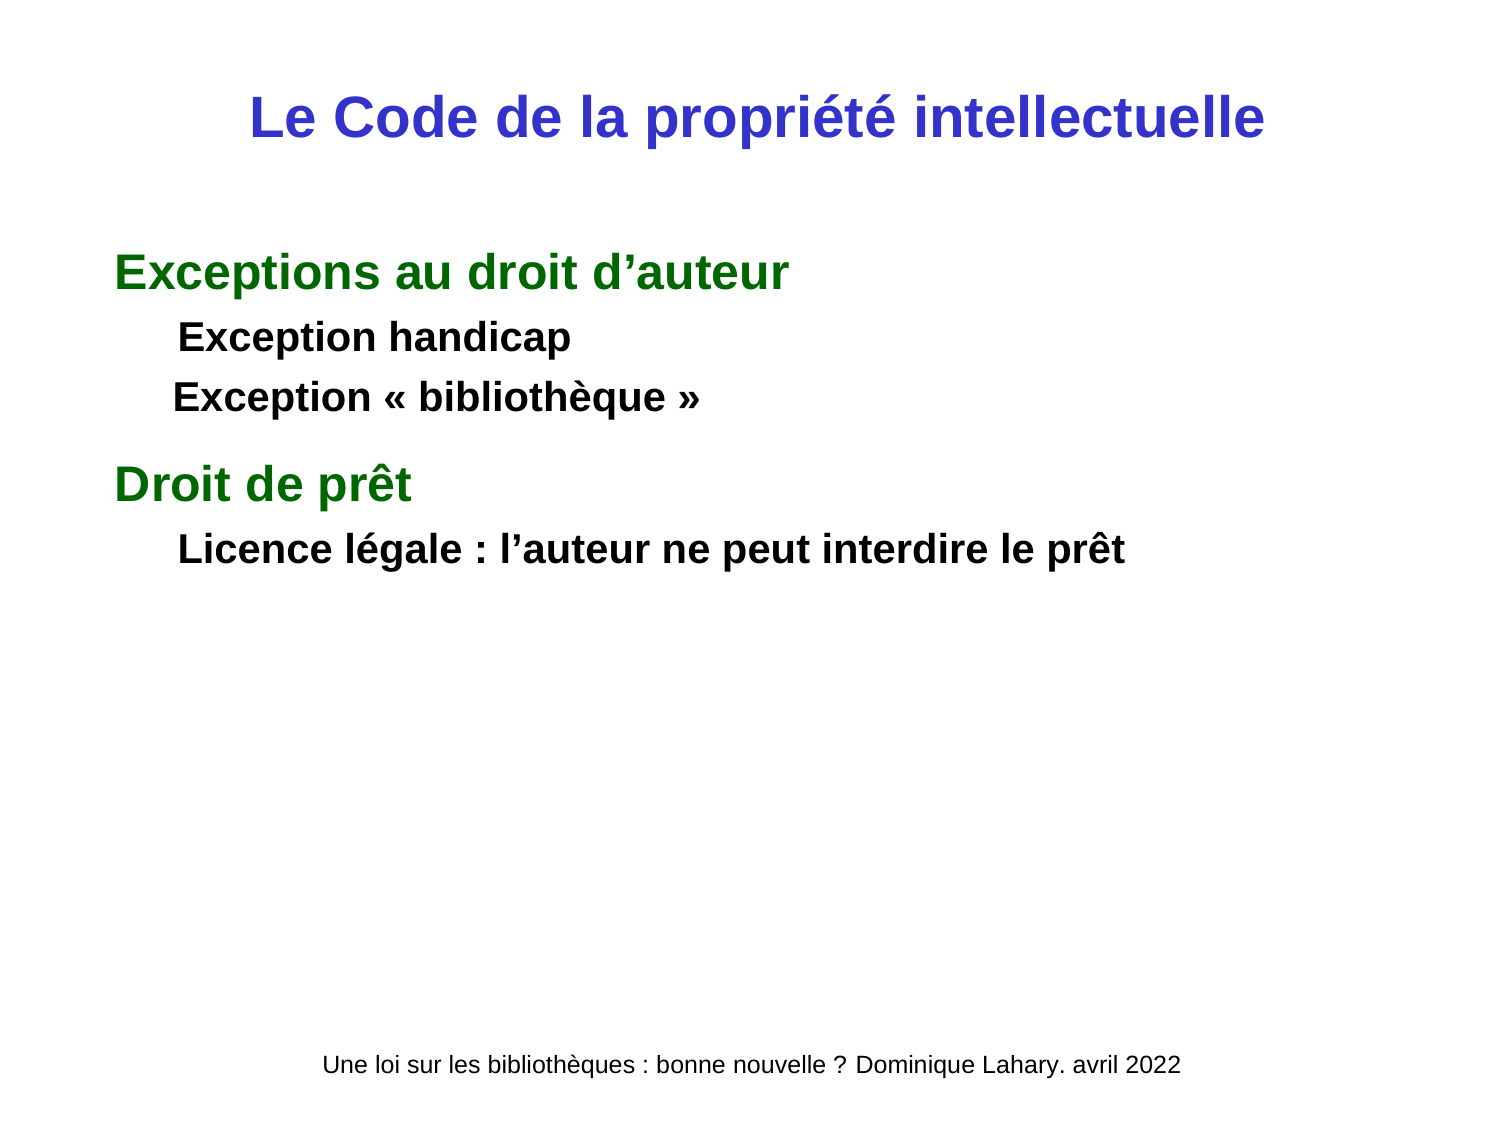

# Le Code de la propriété intellectuelle
Exceptions au droit d’auteur
	Exception handicap
 Exception « bibliothèque »
Droit de prêt
	Licence légale : l’auteur ne peut interdire le prêt
Une loi sur les bibliothèques : bonne nouvelle ? Dominique Lahary. avril 2022